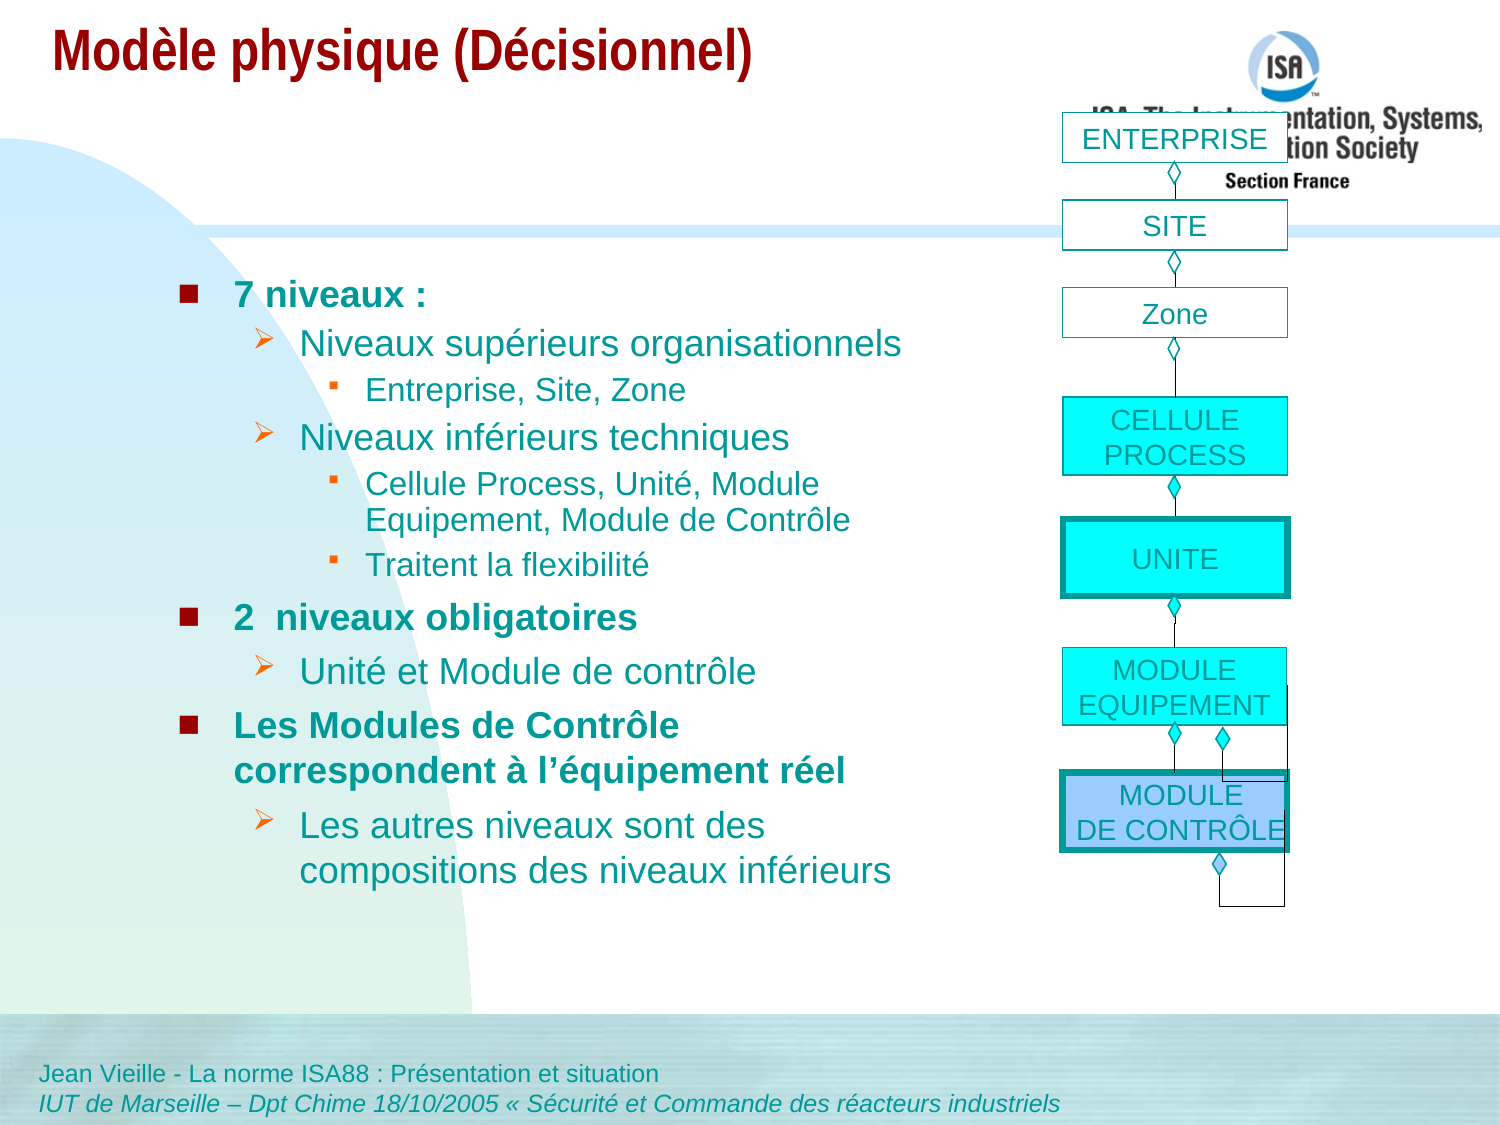

# Modèle physique (Décisionnel)
ENTERPRISE
SITE
7 niveaux :
Niveaux supérieurs organisationnels
Entreprise, Site, Zone
Niveaux inférieurs techniques
Cellule Process, Unité, Module Equipement, Module de Contrôle
Traitent la flexibilité
2 niveaux obligatoires
Unité et Module de contrôle
Les Modules de Contrôle correspondent à l’équipement réel
Les autres niveaux sont des compositions des niveaux inférieurs
Zone
CELLULE
PROCESS
UNITE
MODULE
EQUIPEMENT
MODULE
DE CONTRÔLE